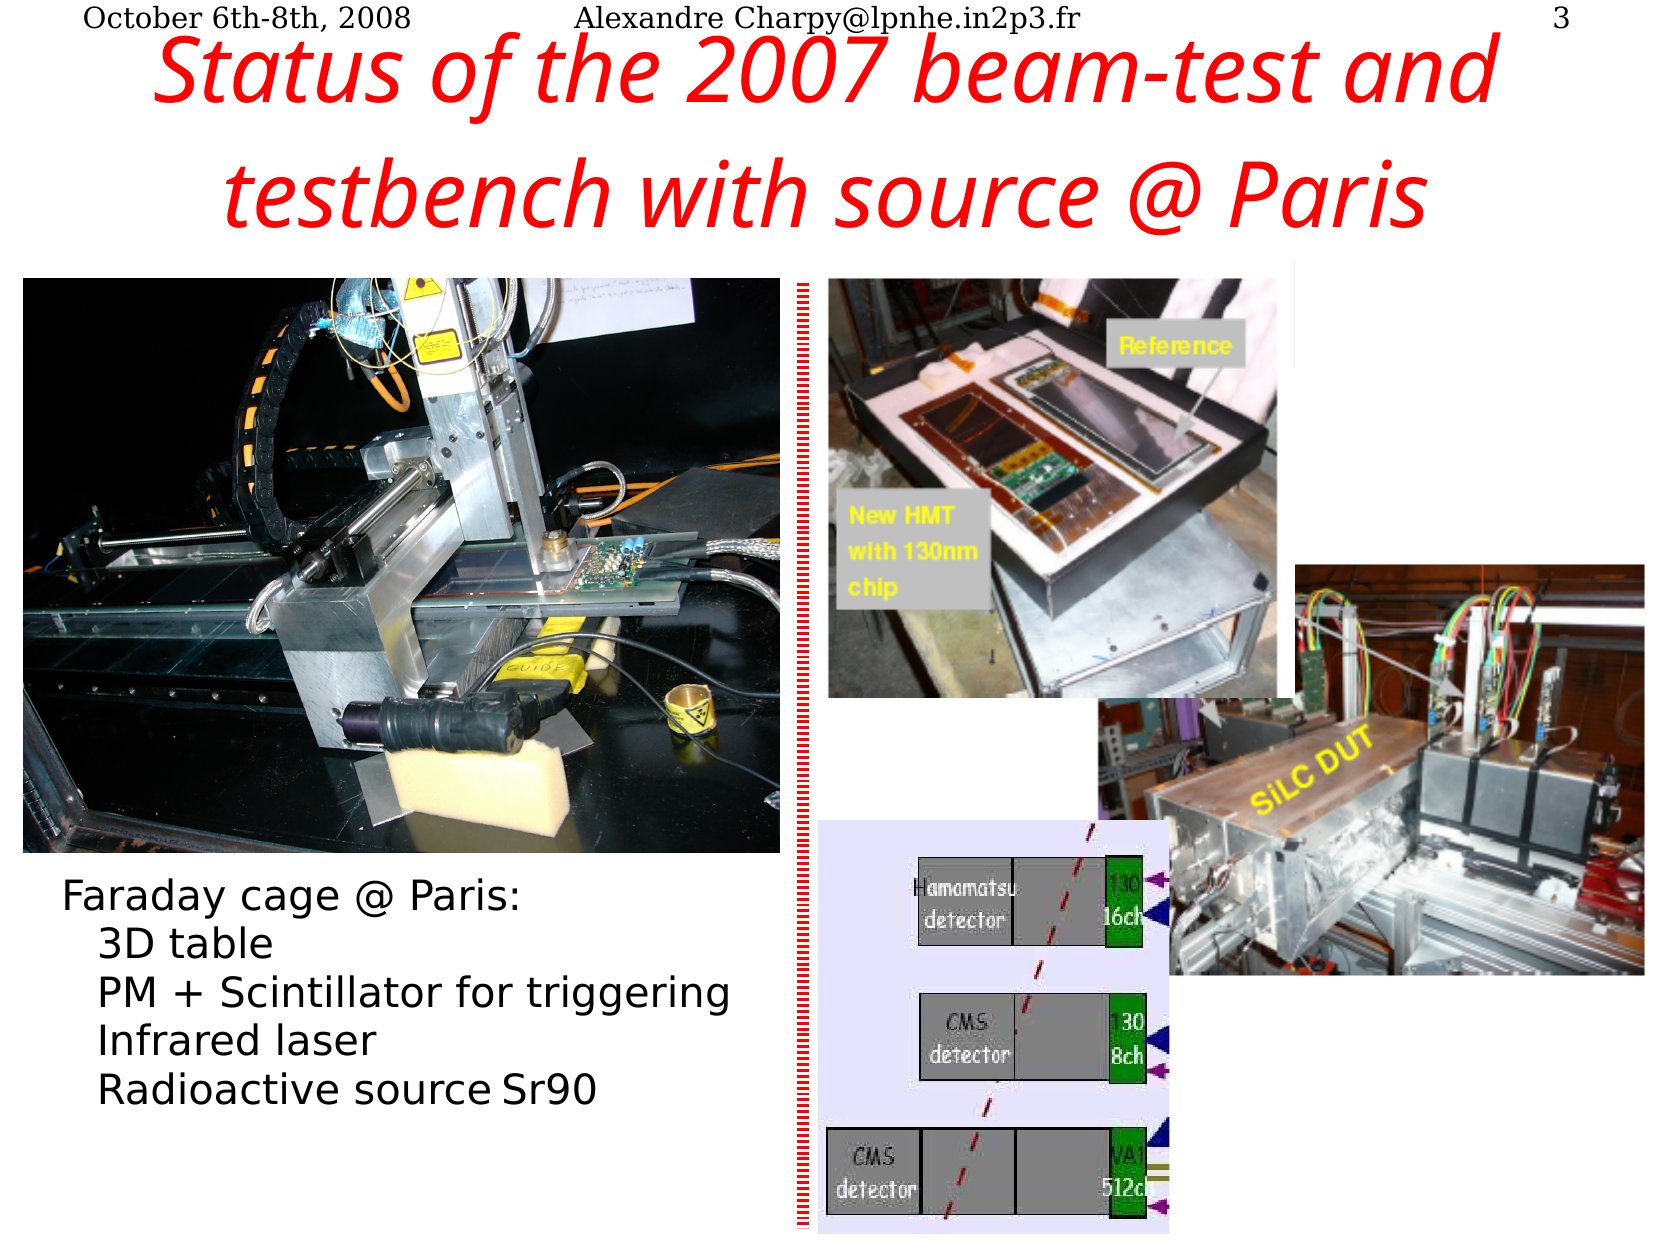

October 6th-8th, 2008
Alexandre Charpy@lpnhe.in2p3.fr
3
# Status of the 2007 beam-test and testbench with source @ Paris
Faraday cage @ Paris:
3D table
PM + Scintillator for triggering
Infrared laser
Radioactive source	Sr90